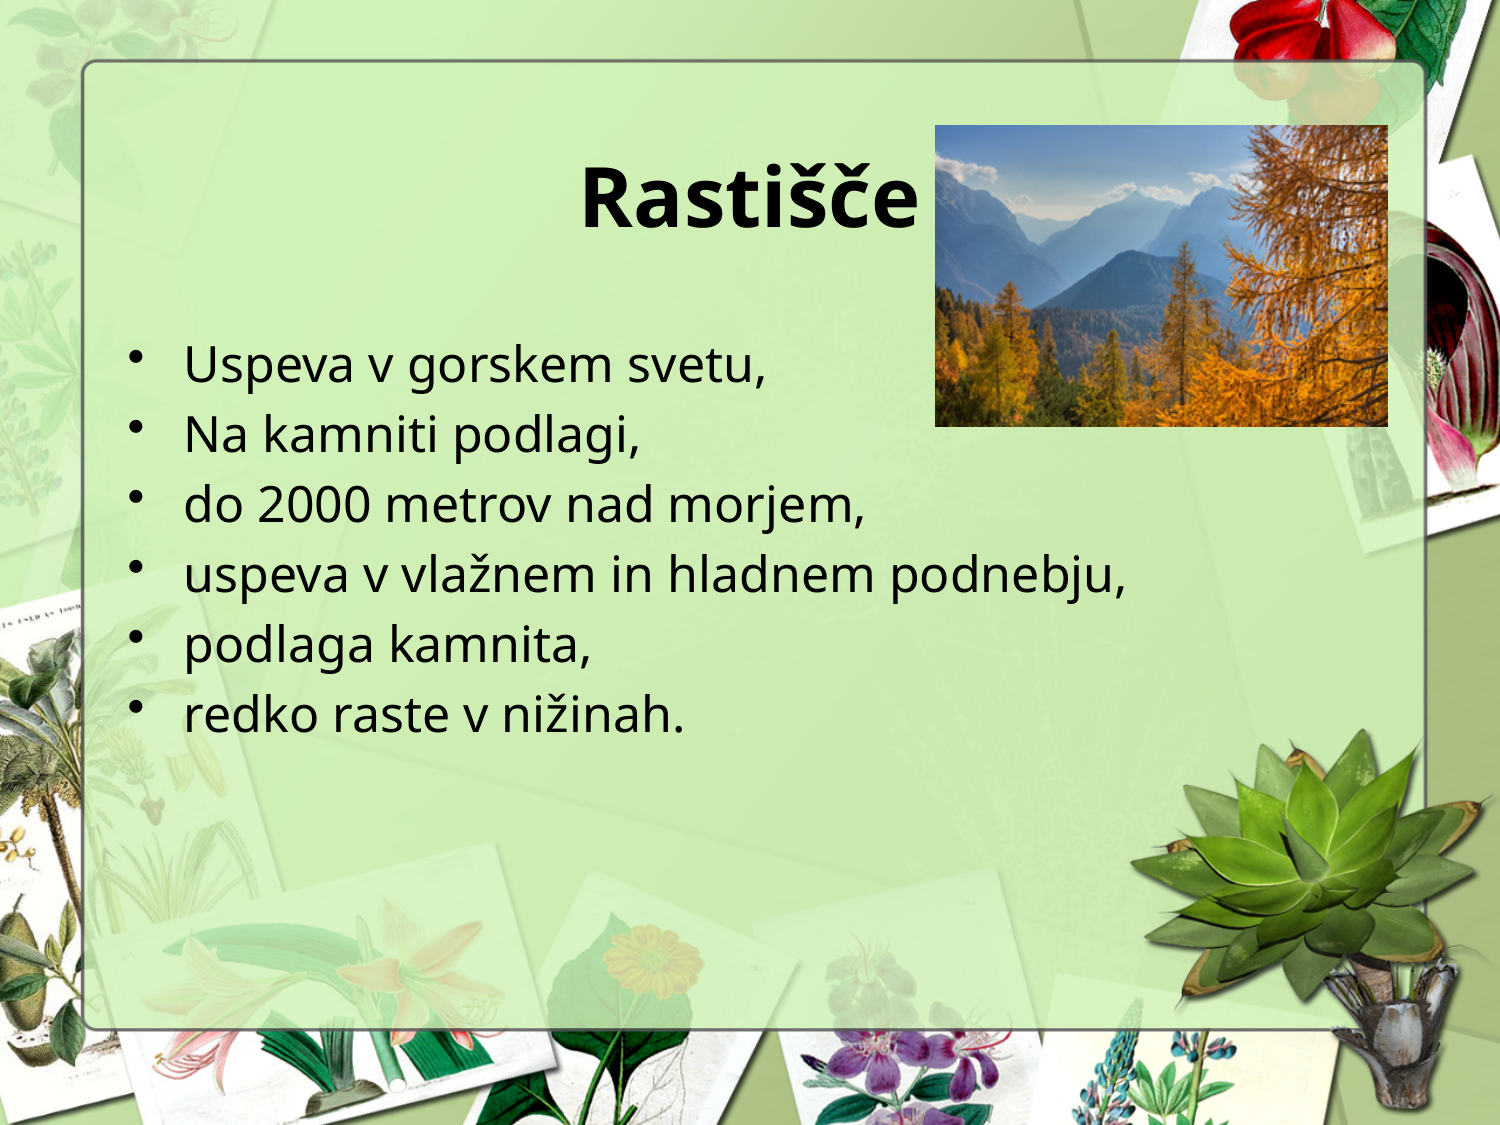

# Rastišče
Uspeva v gorskem svetu,
Na kamniti podlagi,
do 2000 metrov nad morjem,
uspeva v vlažnem in hladnem podnebju,
podlaga kamnita,
redko raste v nižinah.